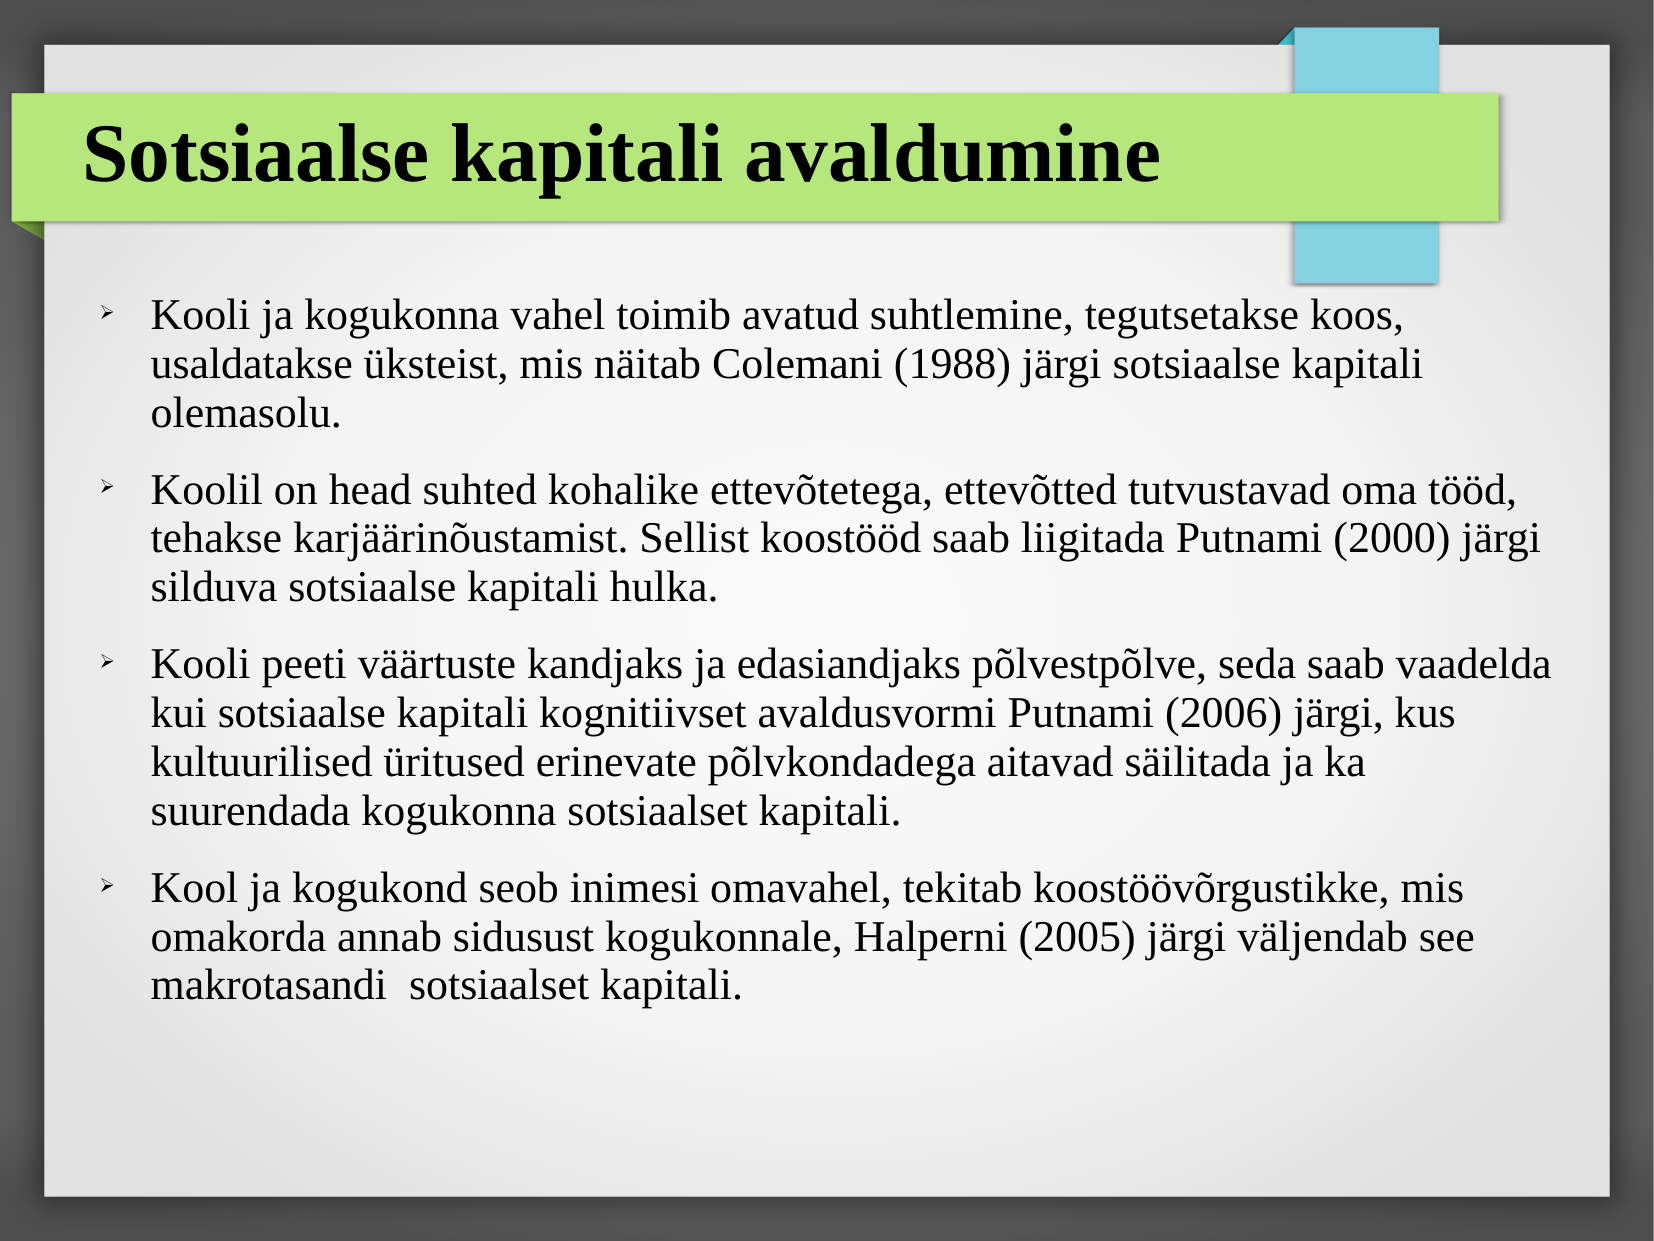

# Sotsiaalse kapitali avaldumine
Kooli ja kogukonna vahel toimib avatud suhtlemine, tegutsetakse koos, usaldatakse üksteist, mis näitab Colemani (1988) järgi sotsiaalse kapitali olemasolu.
Koolil on head suhted kohalike ettevõtetega, ettevõtted tutvustavad oma tööd, tehakse karjäärinõustamist. Sellist koostööd saab liigitada Putnami (2000) järgi silduva sotsiaalse kapitali hulka.
Kooli peeti väärtuste kandjaks ja edasiandjaks põlvestpõlve, seda saab vaadelda kui sotsiaalse kapitali kognitiivset avaldusvormi Putnami (2006) järgi, kus kultuurilised üritused erinevate põlvkondadega aitavad säilitada ja ka suurendada kogukonna sotsiaalset kapitali.
Kool ja kogukond seob inimesi omavahel, tekitab koostöövõrgustikke, mis omakorda annab sidusust kogukonnale, Halperni (2005) järgi väljendab see makrotasandi sotsiaalset kapitali.